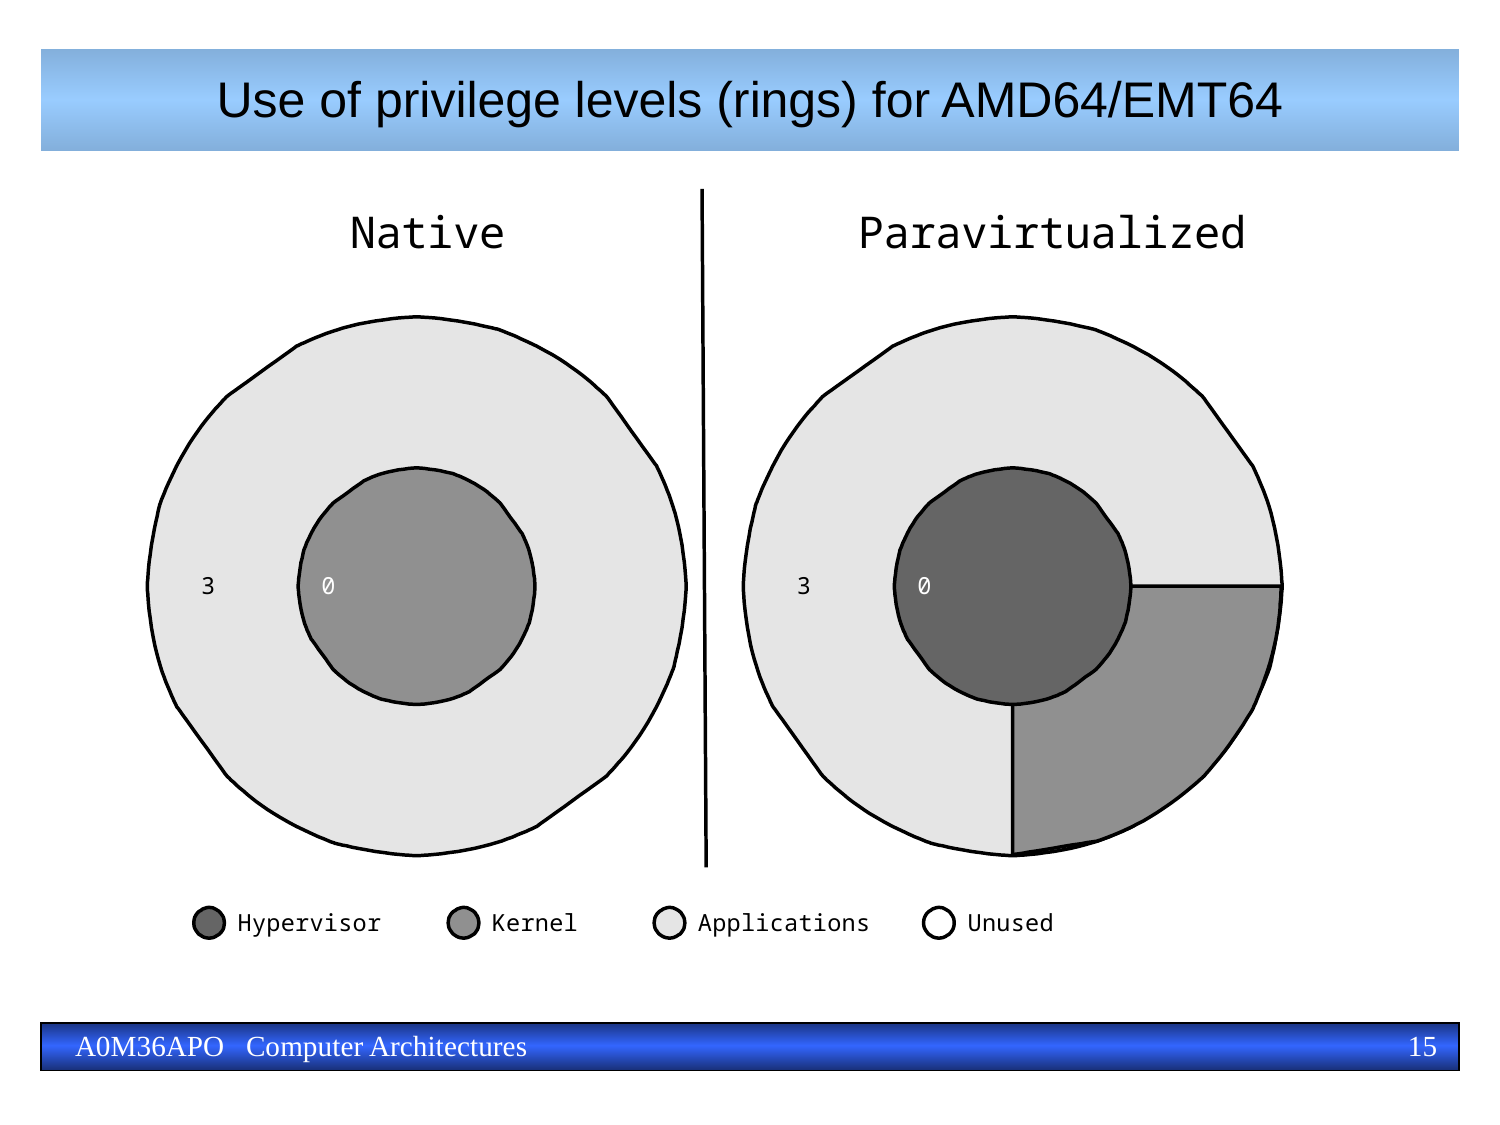

# Use of privilege levels (rings) for AMD64/EMT64
A0M36APO Computer Architectures
15